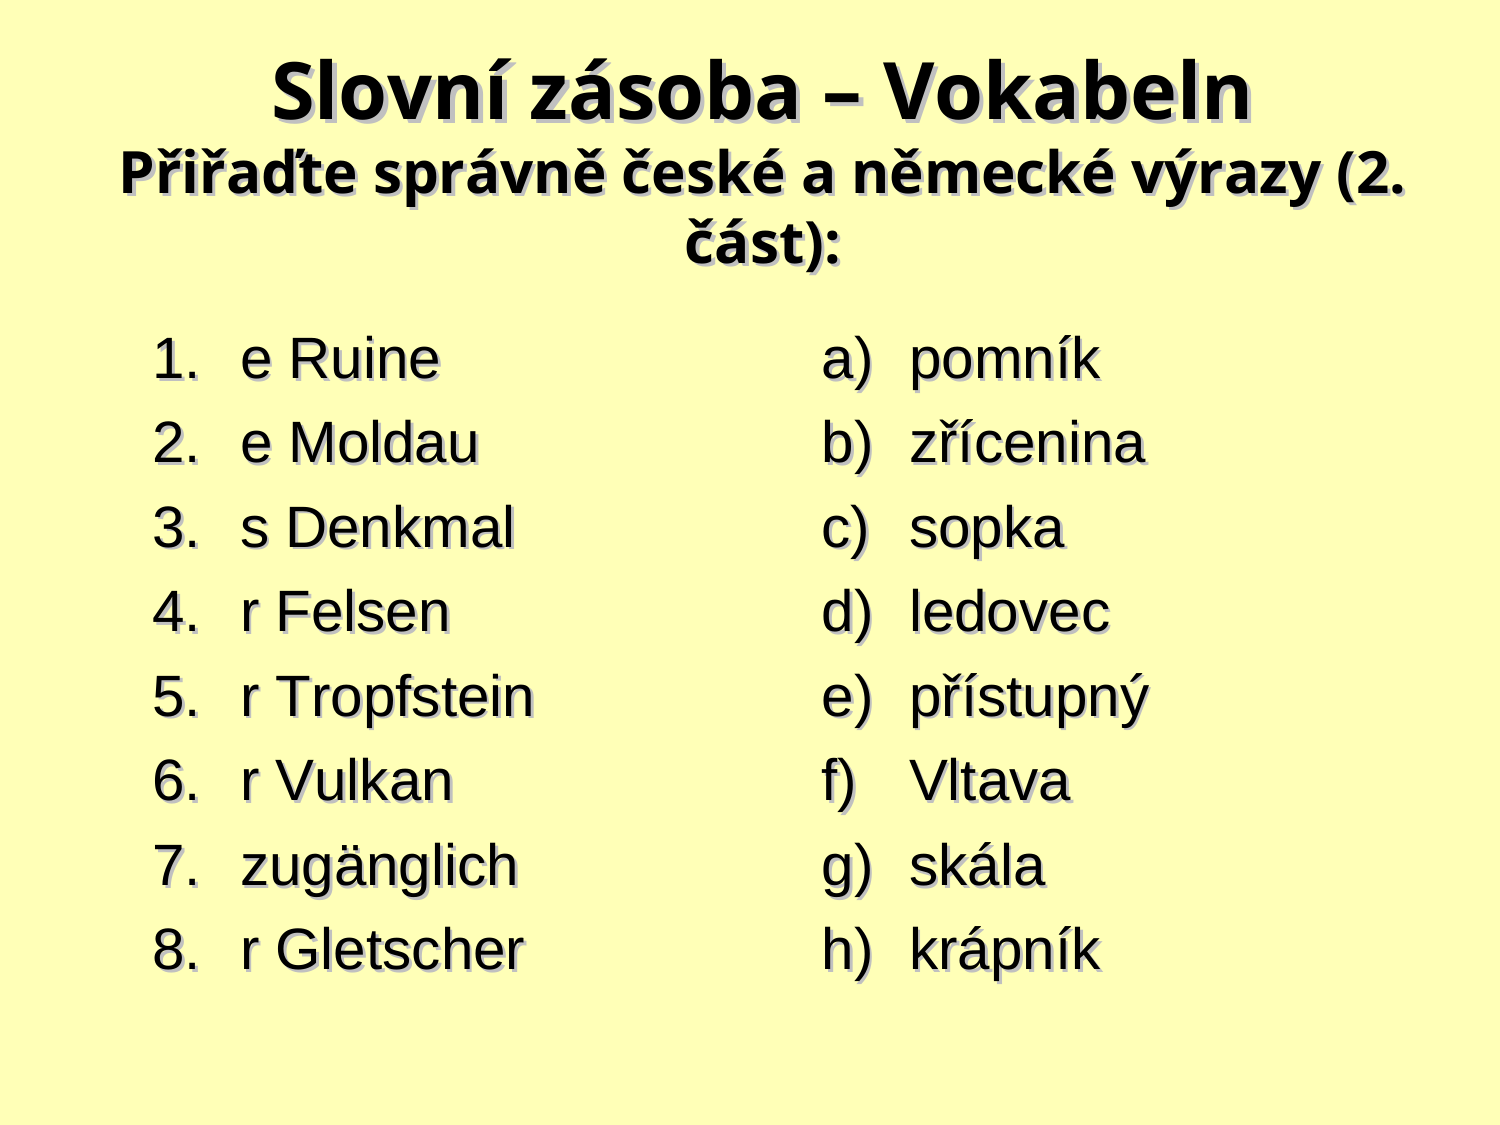

# Slovní zásoba – Vokabeln Přiřaďte správně české a německé výrazy (2. část):
e Ruine
e Moldau
s Denkmal
r Felsen
r Tropfstein
r Vulkan
zugänglich
r Gletscher
pomník
zřícenina
sopka
ledovec
přístupný
Vltava
skála
krápník